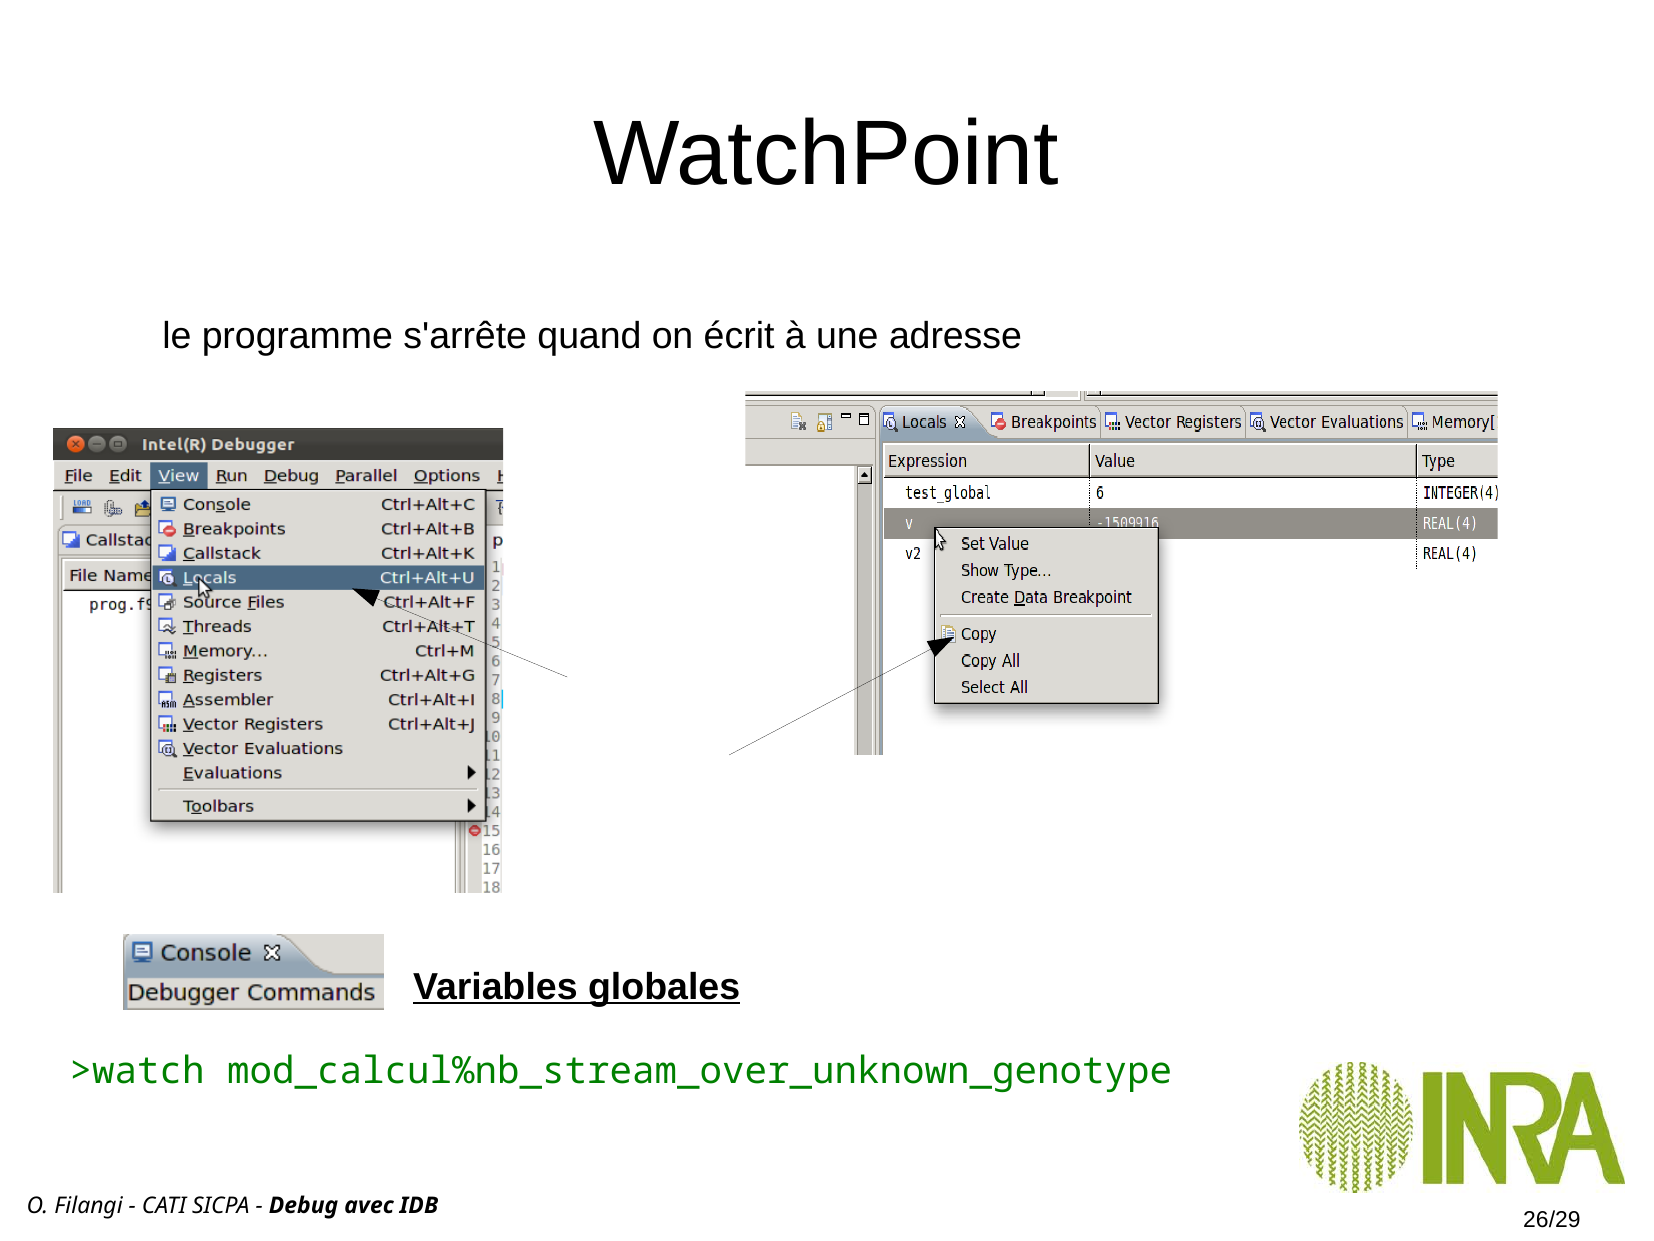

# WatchPoint
le programme s'arrête quand on écrit à une adresse
Variables globales
>watch mod_calcul%nb_stream_over_unknown_genotype
 O. Filangi - CATI SICPA - Debug avec IDB